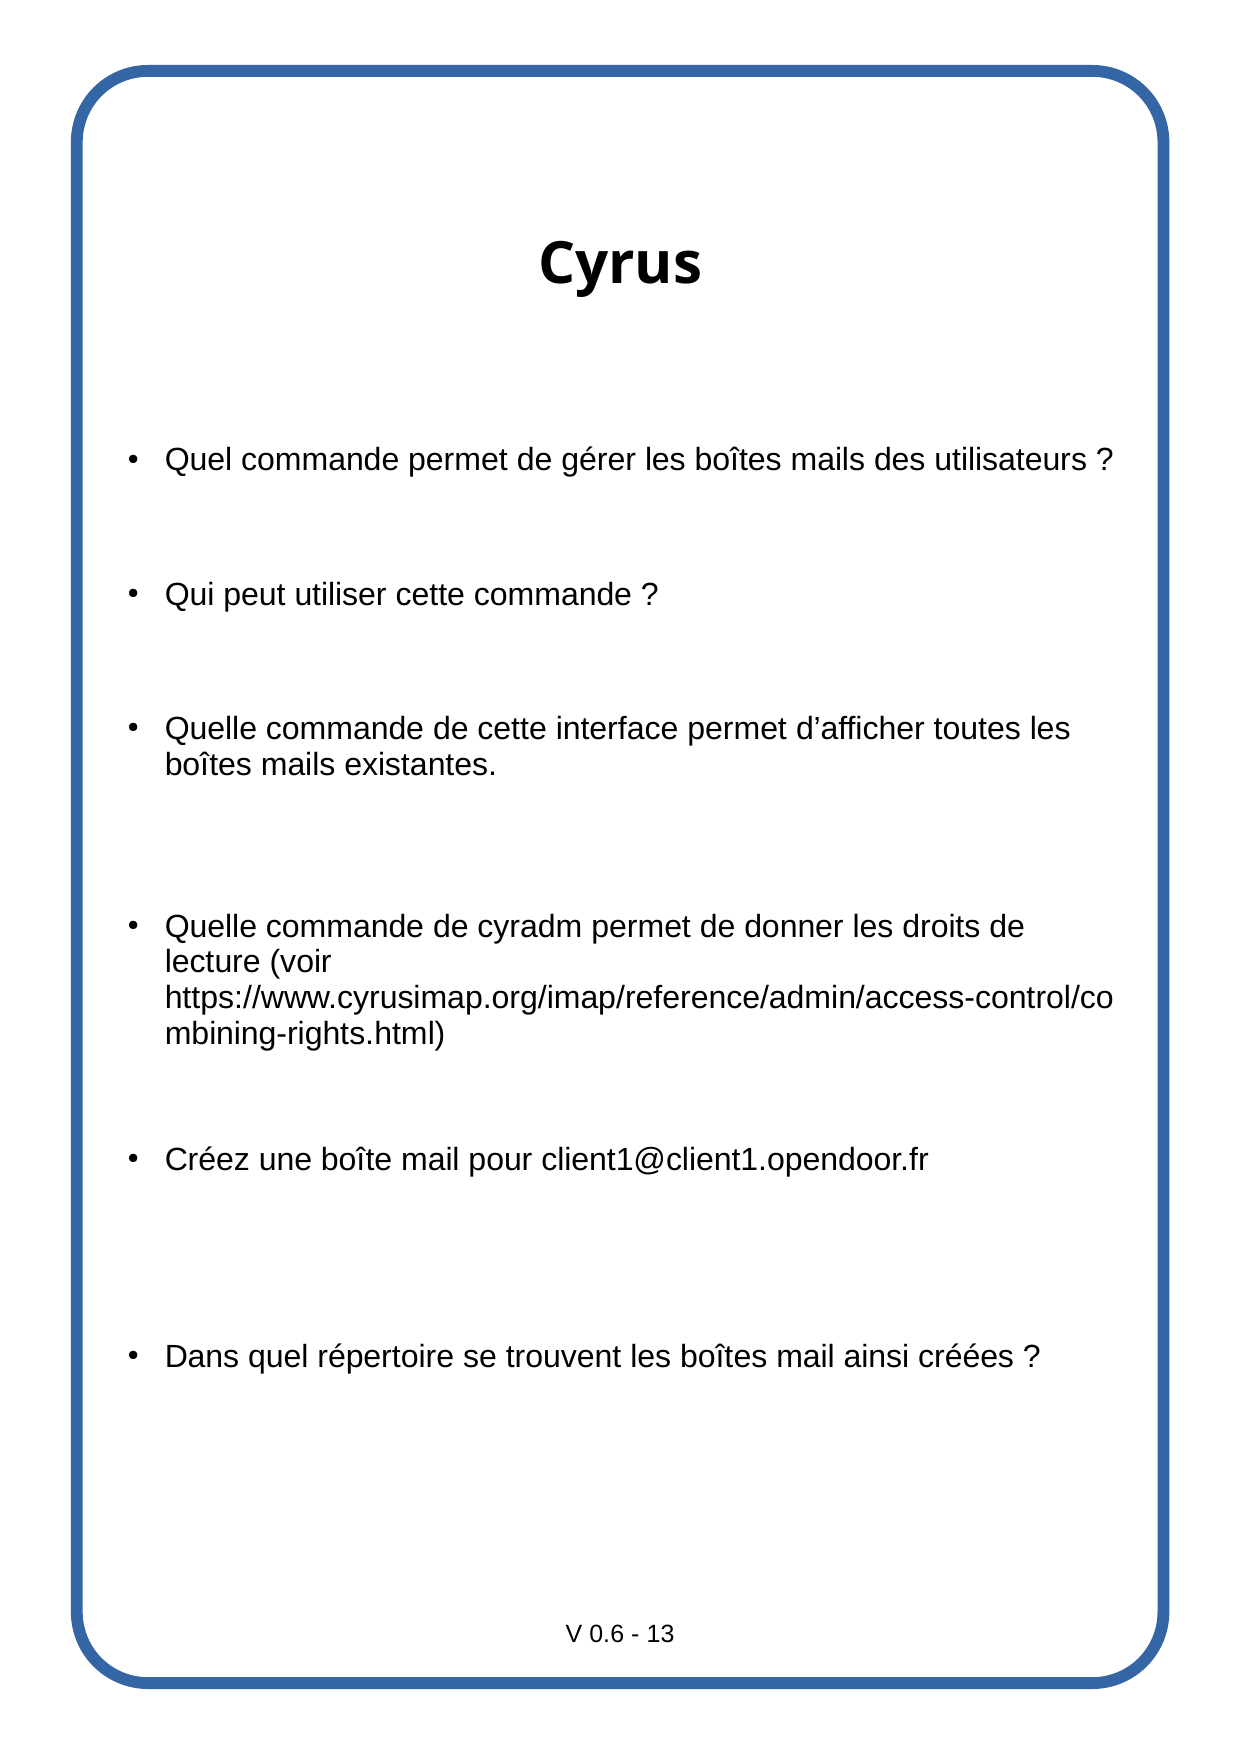

# Cyrus
Quel commande permet de gérer les boîtes mails des utilisateurs ?
Qui peut utiliser cette commande ?
Quelle commande de cette interface permet d’afficher toutes les boîtes mails existantes.
Quelle commande de cyradm permet de donner les droits de lecture (voir https://www.cyrusimap.org/imap/reference/admin/access-control/combining-rights.html)
Créez une boîte mail pour client1@client1.opendoor.fr
Dans quel répertoire se trouvent les boîtes mail ainsi créées ?